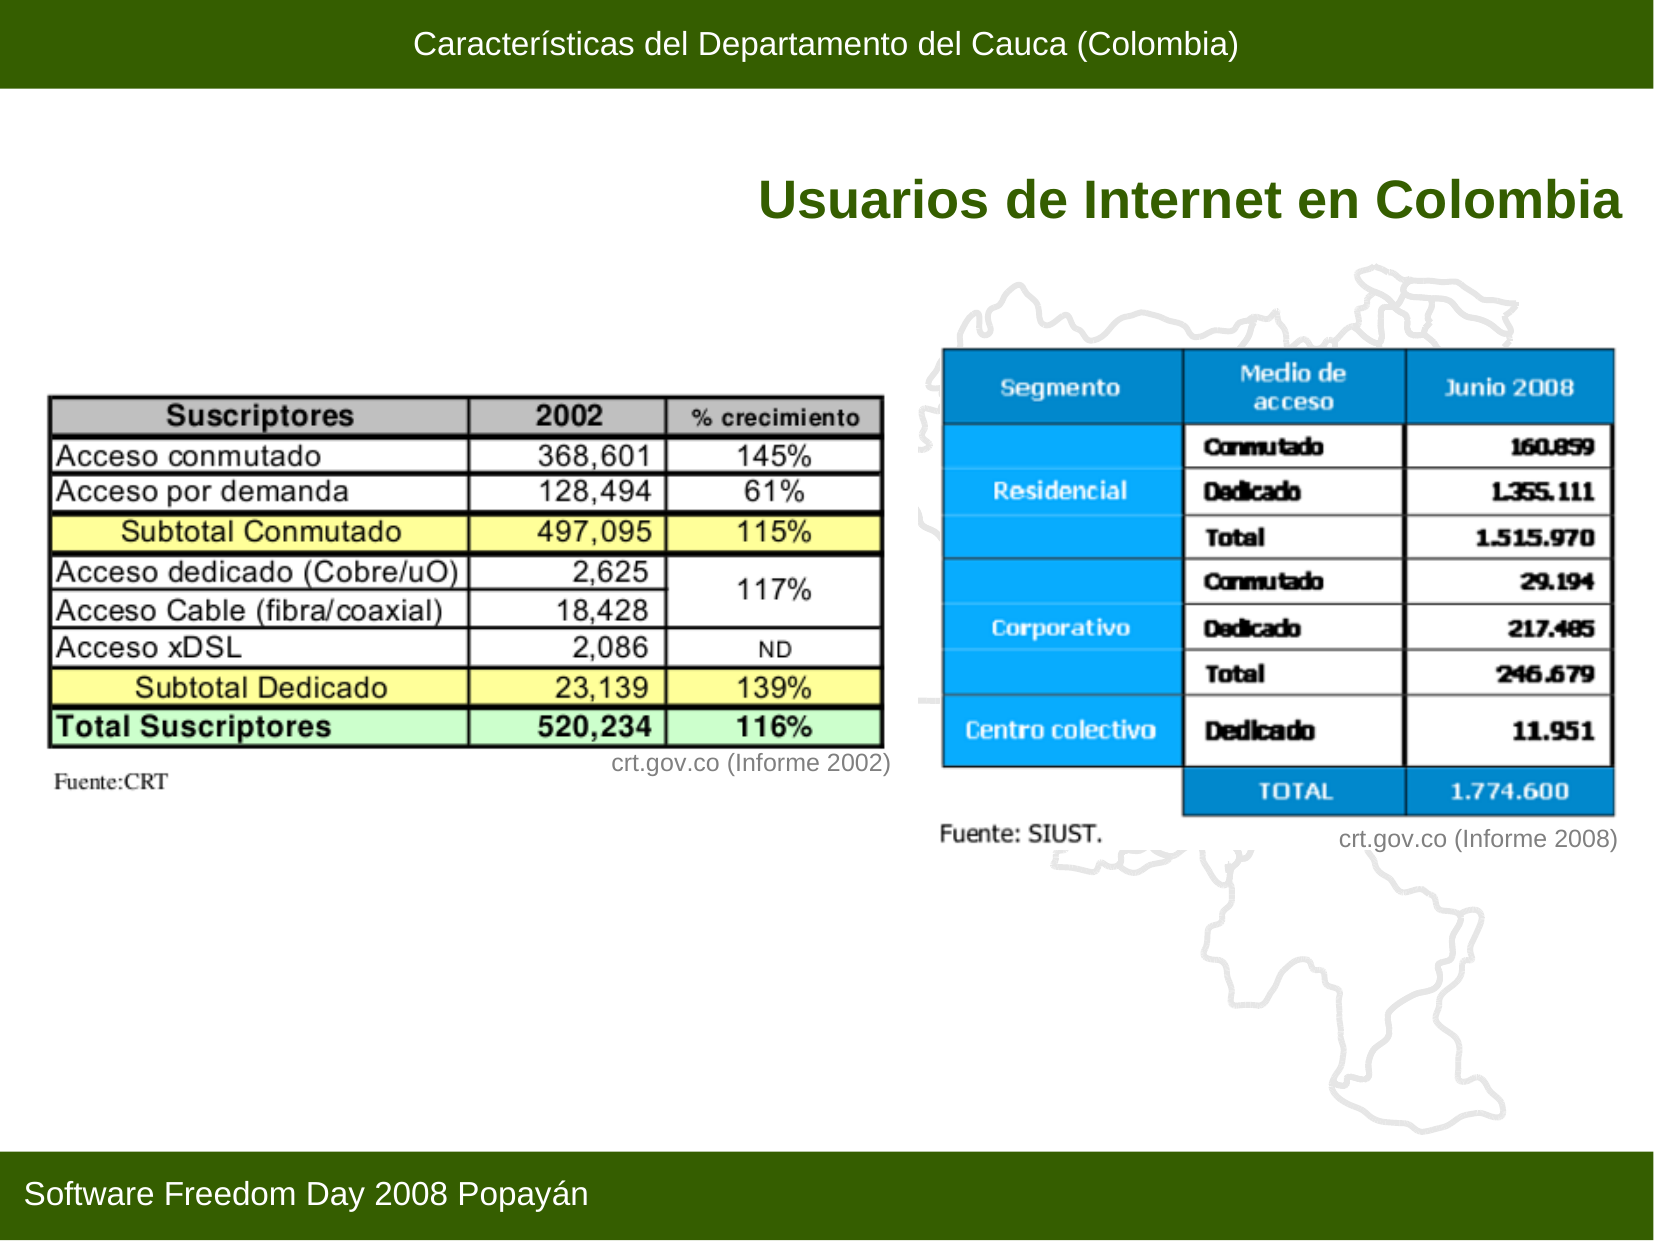

# Usuarios de Internet en Colombia
crt.gov.co (Informe 2002)
crt.gov.co (Informe 2008)